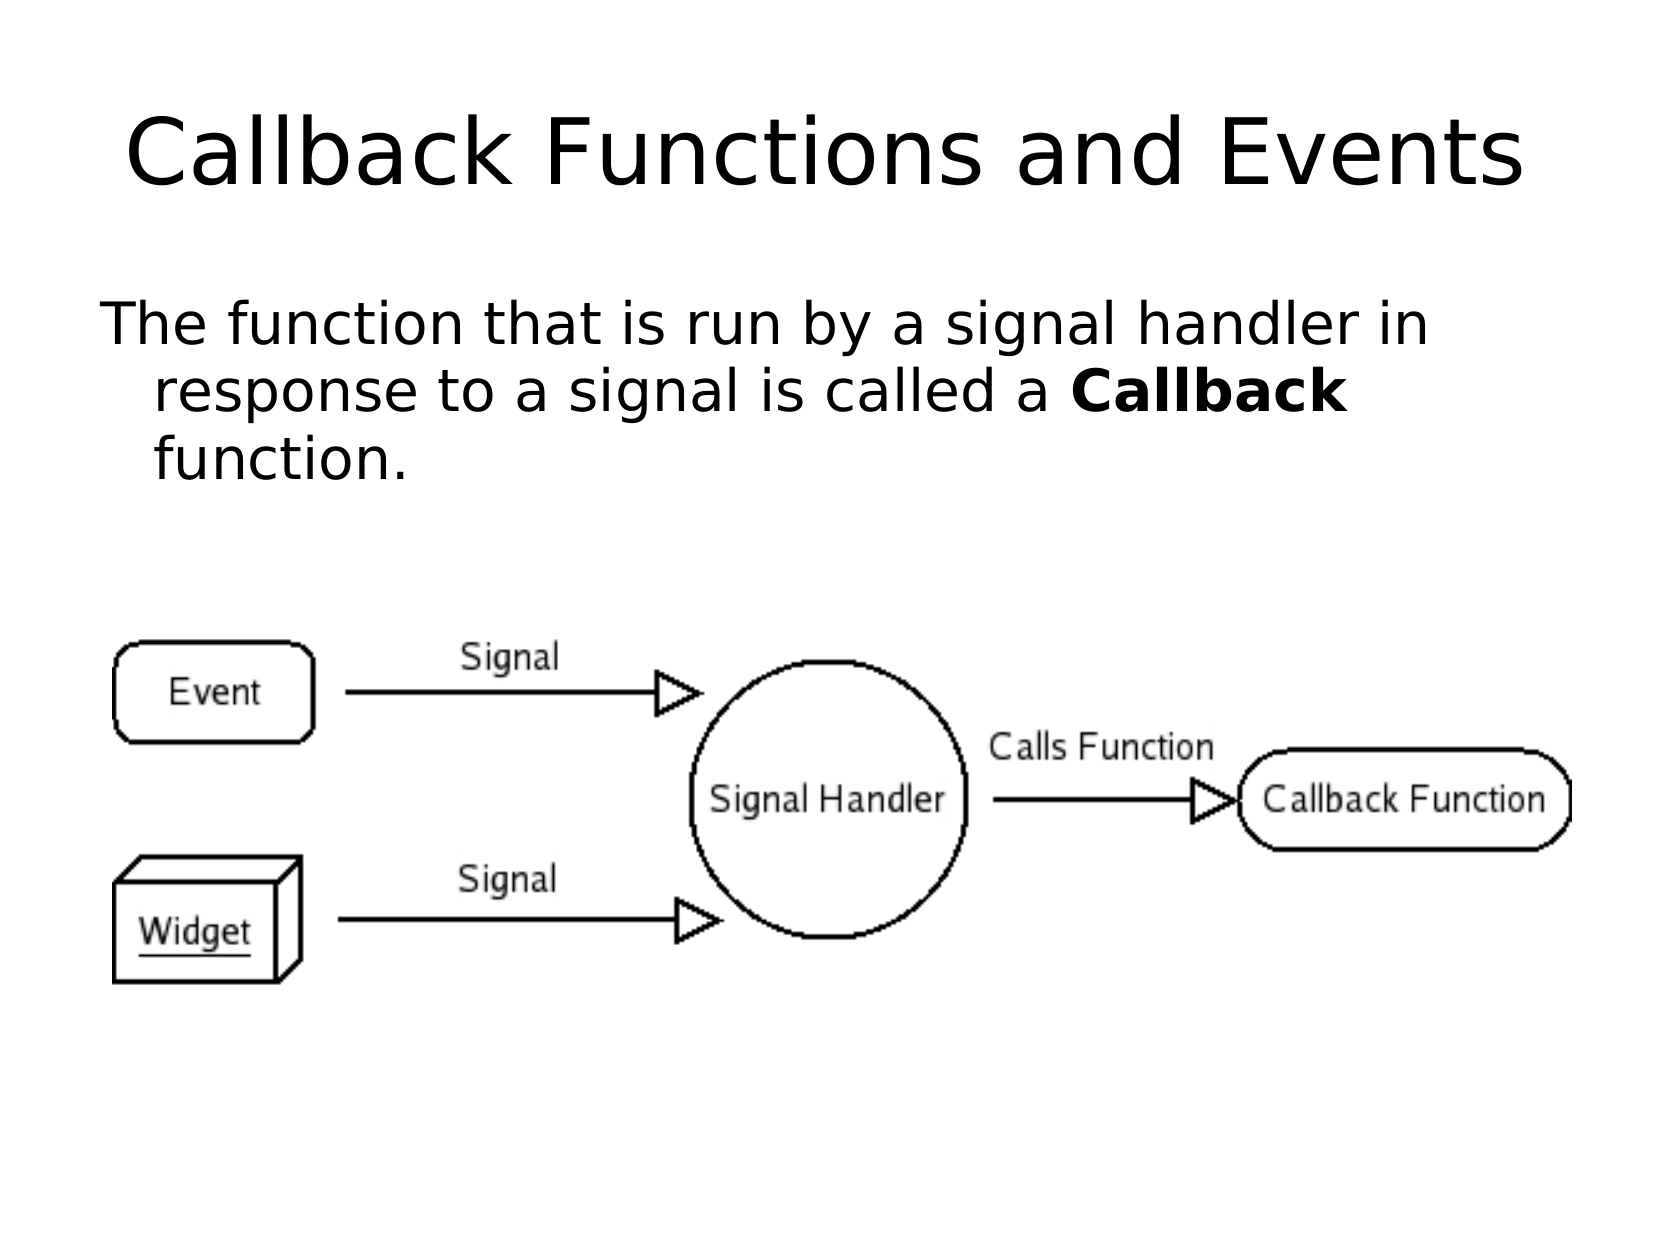

# Callback Functions and Events
The function that is run by a signal handler in response to a signal is called a Callback function.